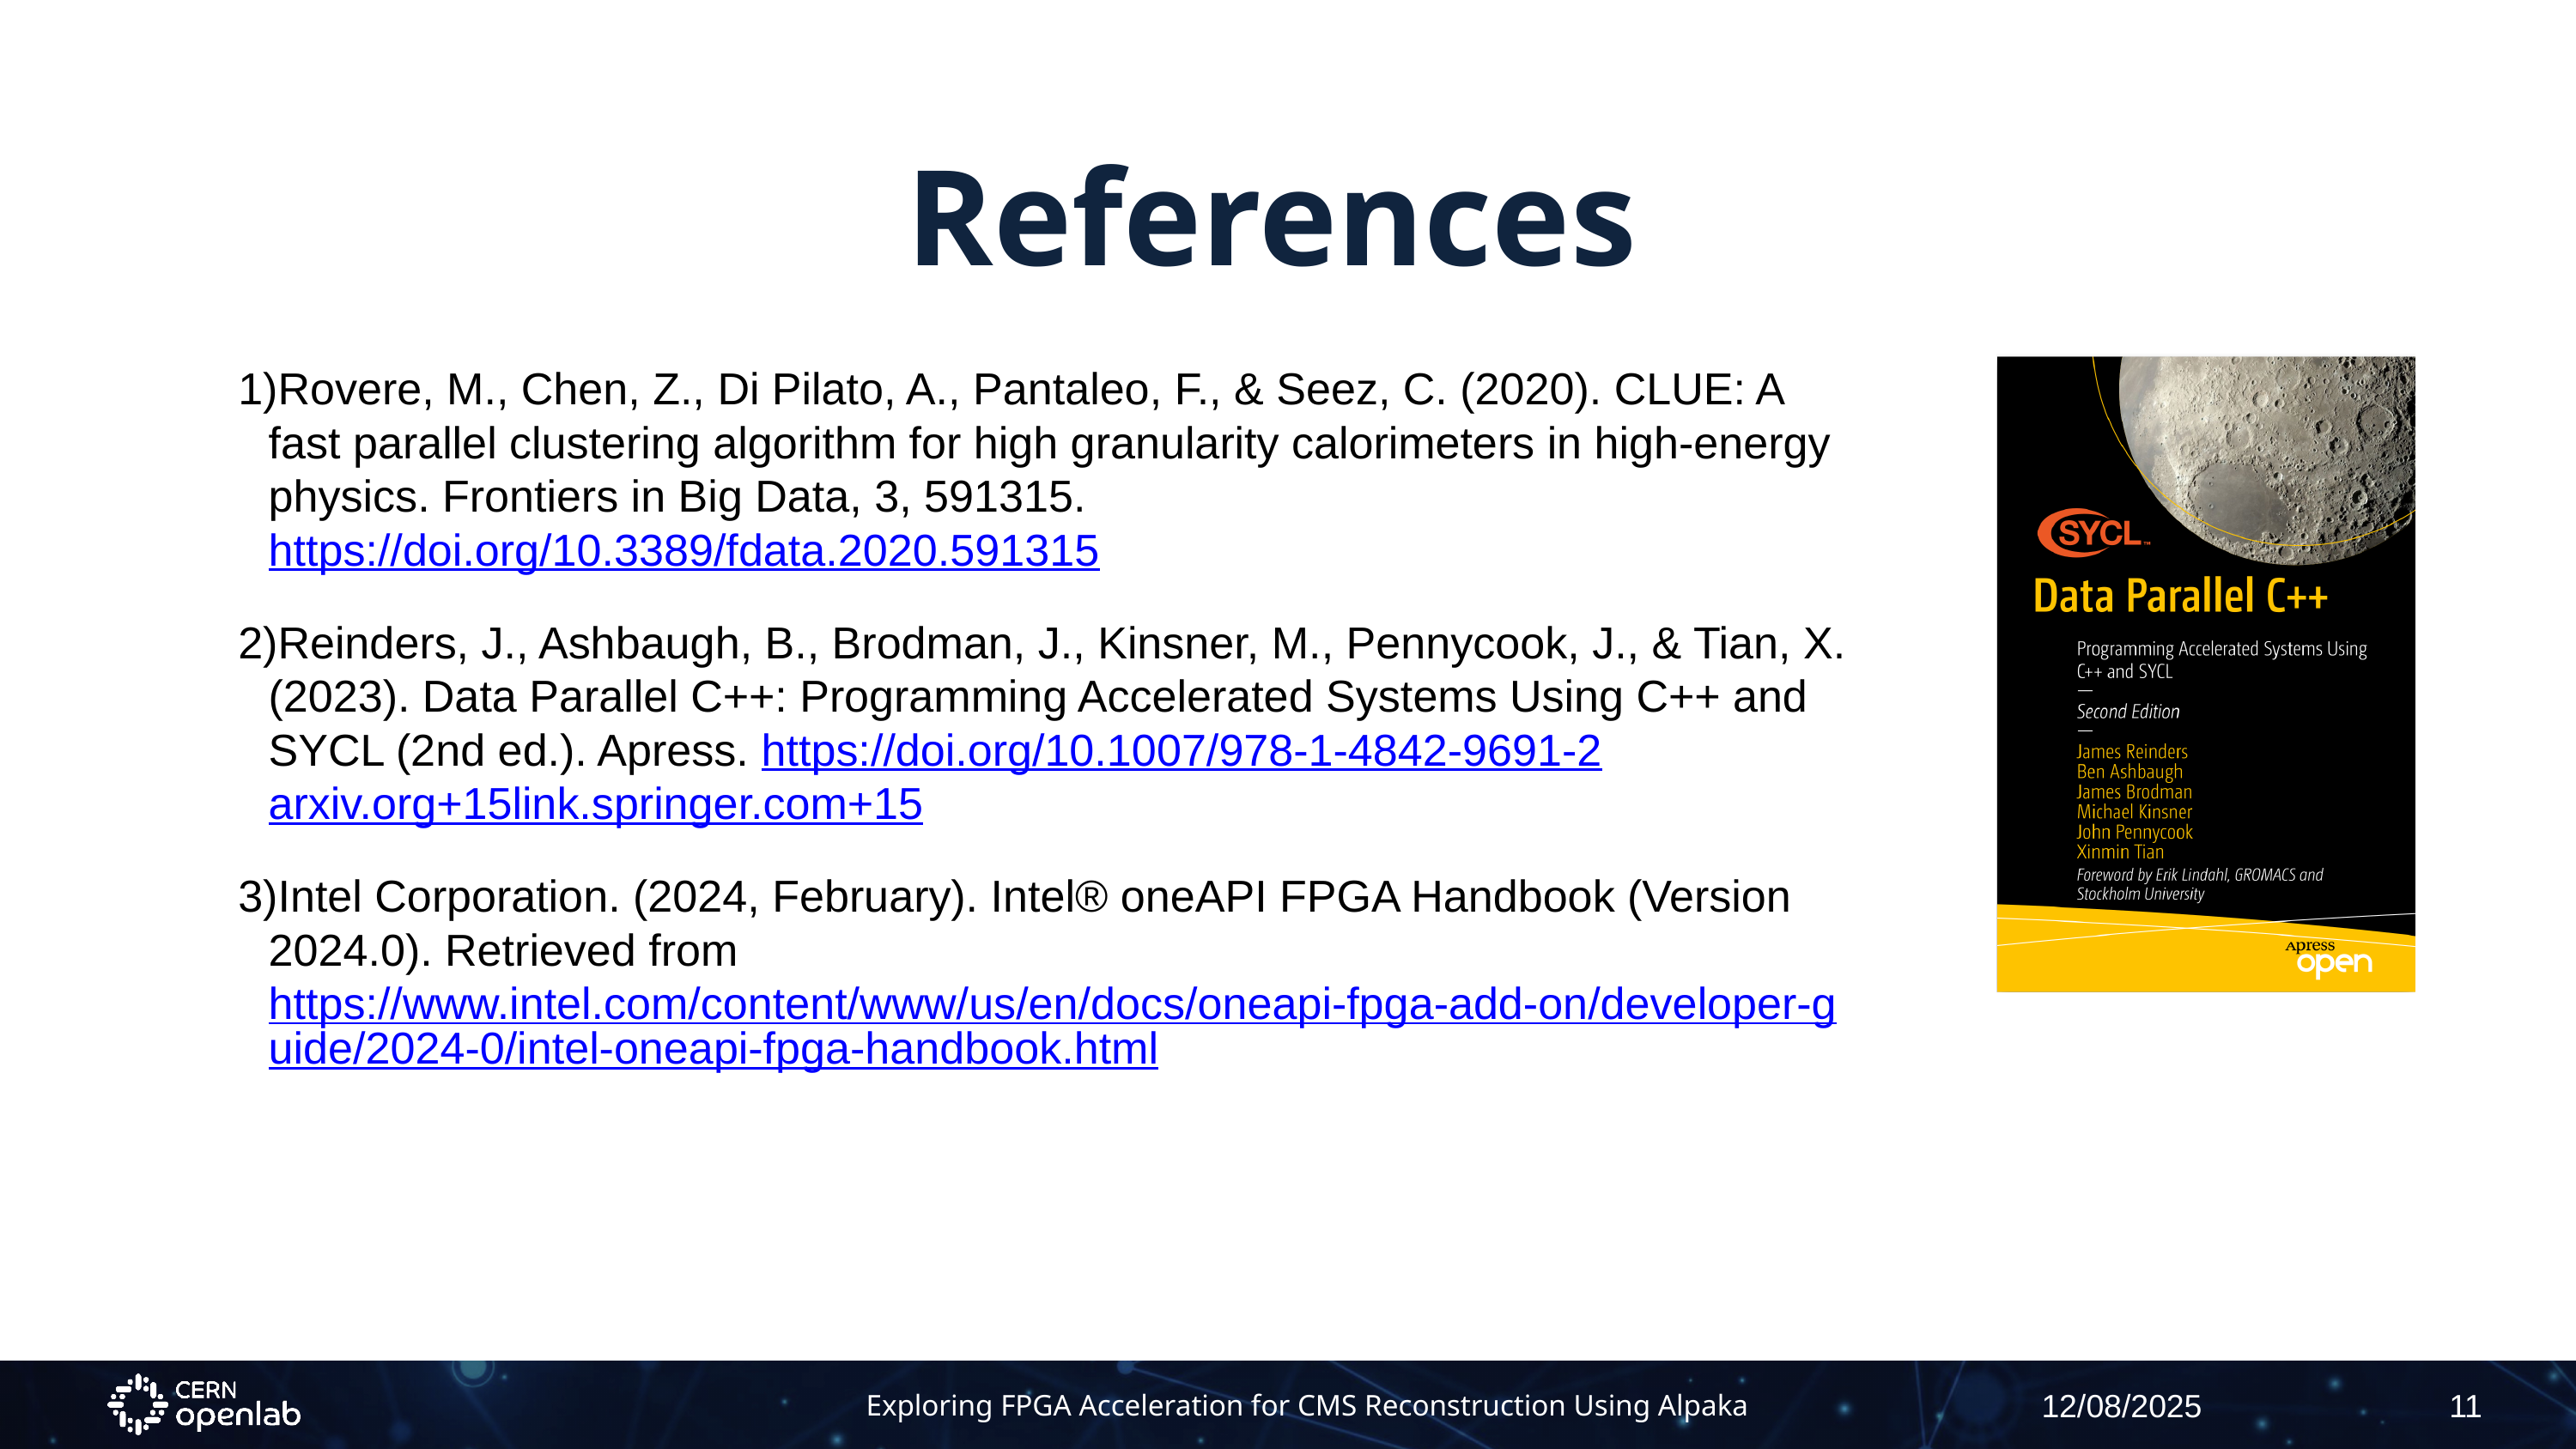

References
Rovere, M., Chen, Z., Di Pilato, A., Pantaleo, F., & Seez, C. (2020). CLUE: A fast parallel clustering algorithm for high granularity calorimeters in high-energy physics. Frontiers in Big Data, 3, 591315. https://doi.org/10.3389/fdata.2020.591315
Reinders, J., Ashbaugh, B., Brodman, J., Kinsner, M., Pennycook, J., & Tian, X. (2023). Data Parallel C++: Programming Accelerated Systems Using C++ and SYCL (2nd ed.). Apress. https://doi.org/10.1007/978-1-4842-9691-2 arxiv.org+15link.springer.com+15
Intel Corporation. (2024, February). Intel® oneAPI FPGA Handbook (Version 2024.0). Retrieved from https://www.intel.com/content/www/us/en/docs/oneapi-fpga-add-on/developer-guide/2024-0/intel-oneapi-fpga-handbook.html
Exploring FPGA Acceleration for CMS Reconstruction Using Alpaka
12/08/2025
11